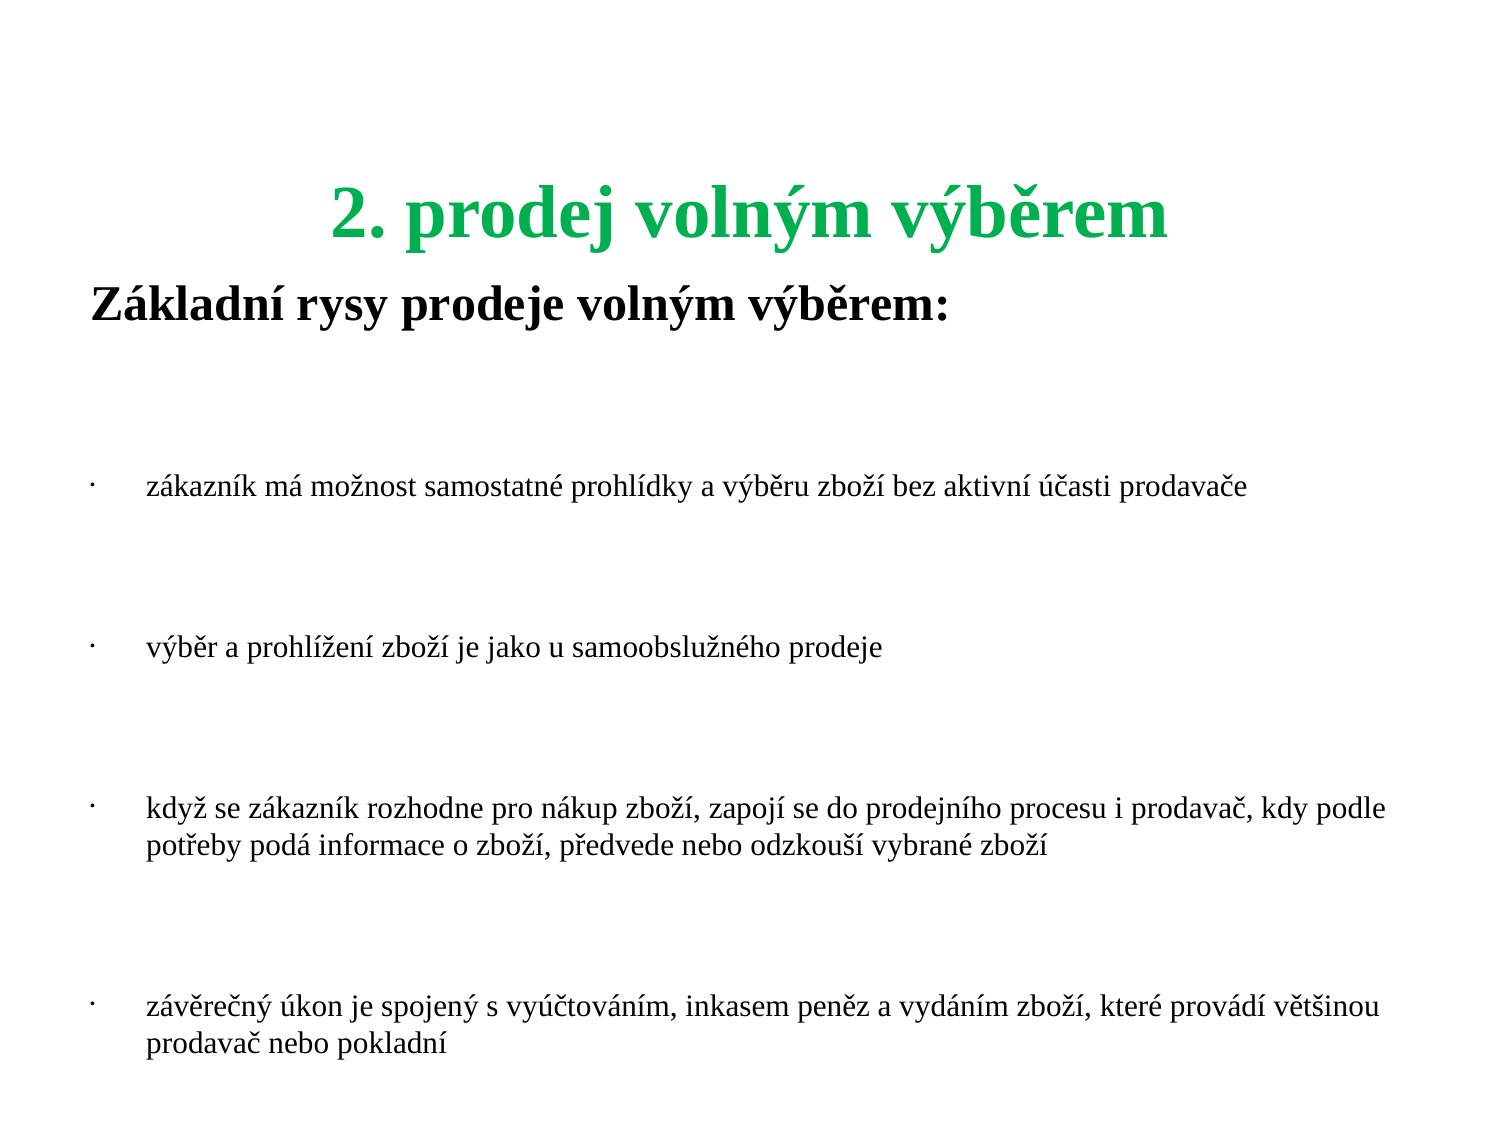

# 2. prodej volným výběrem
Základní rysy prodeje volným výběrem:
zákazník má možnost samostatné prohlídky a výběru zboží bez aktivní účasti prodavače
výběr a prohlížení zboží je jako u samoobslužného prodeje
když se zákazník rozhodne pro nákup zboží, zapojí se do prodejního procesu i prodavač, kdy podle potřeby podá informace o zboží, předvede nebo odzkouší vybrané zboží
závěrečný úkon je spojený s vyúčtováním, inkasem peněz a vydáním zboží, které provádí většinou prodavač nebo pokladní